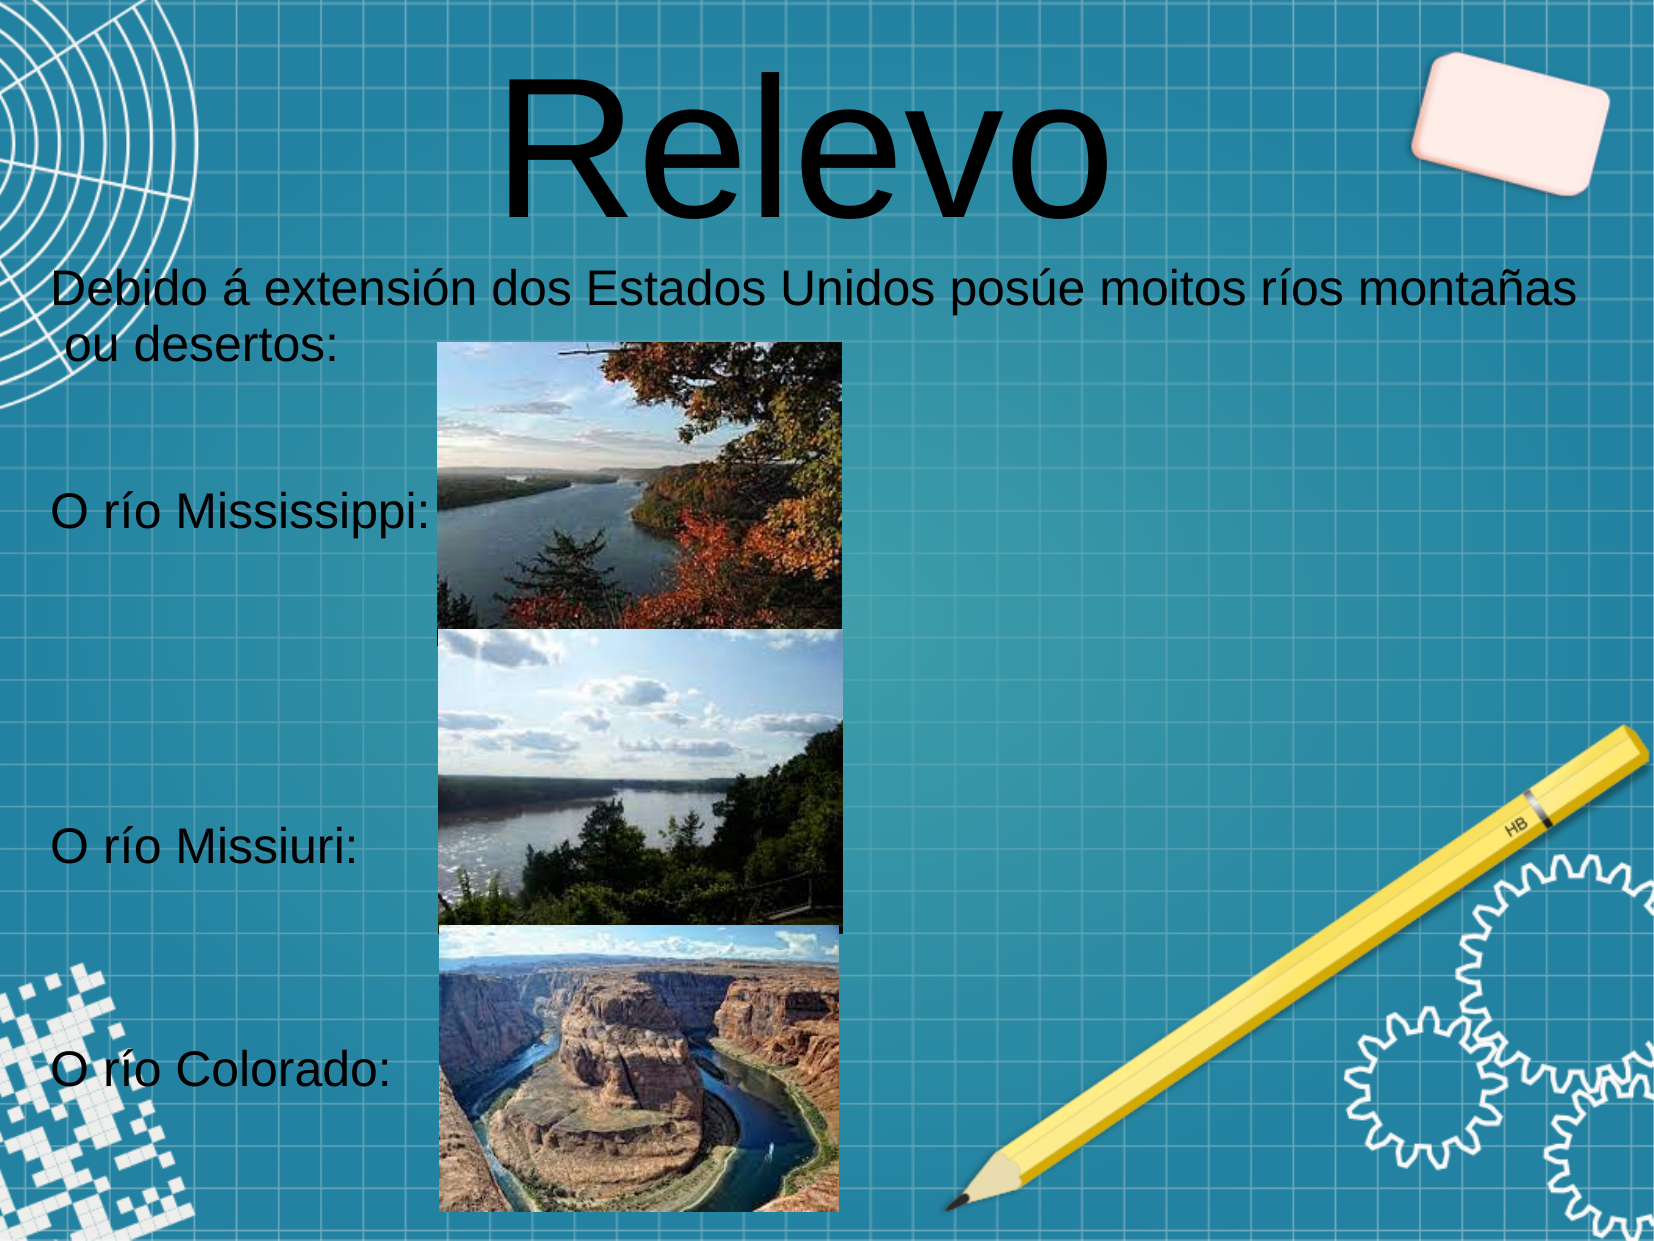

Relevo
Debido á extensión dos Estados Unidos posúe moitos ríos montañas ou desertos:
O río Mississippi:
O río Missiuri:
O río Colorado: